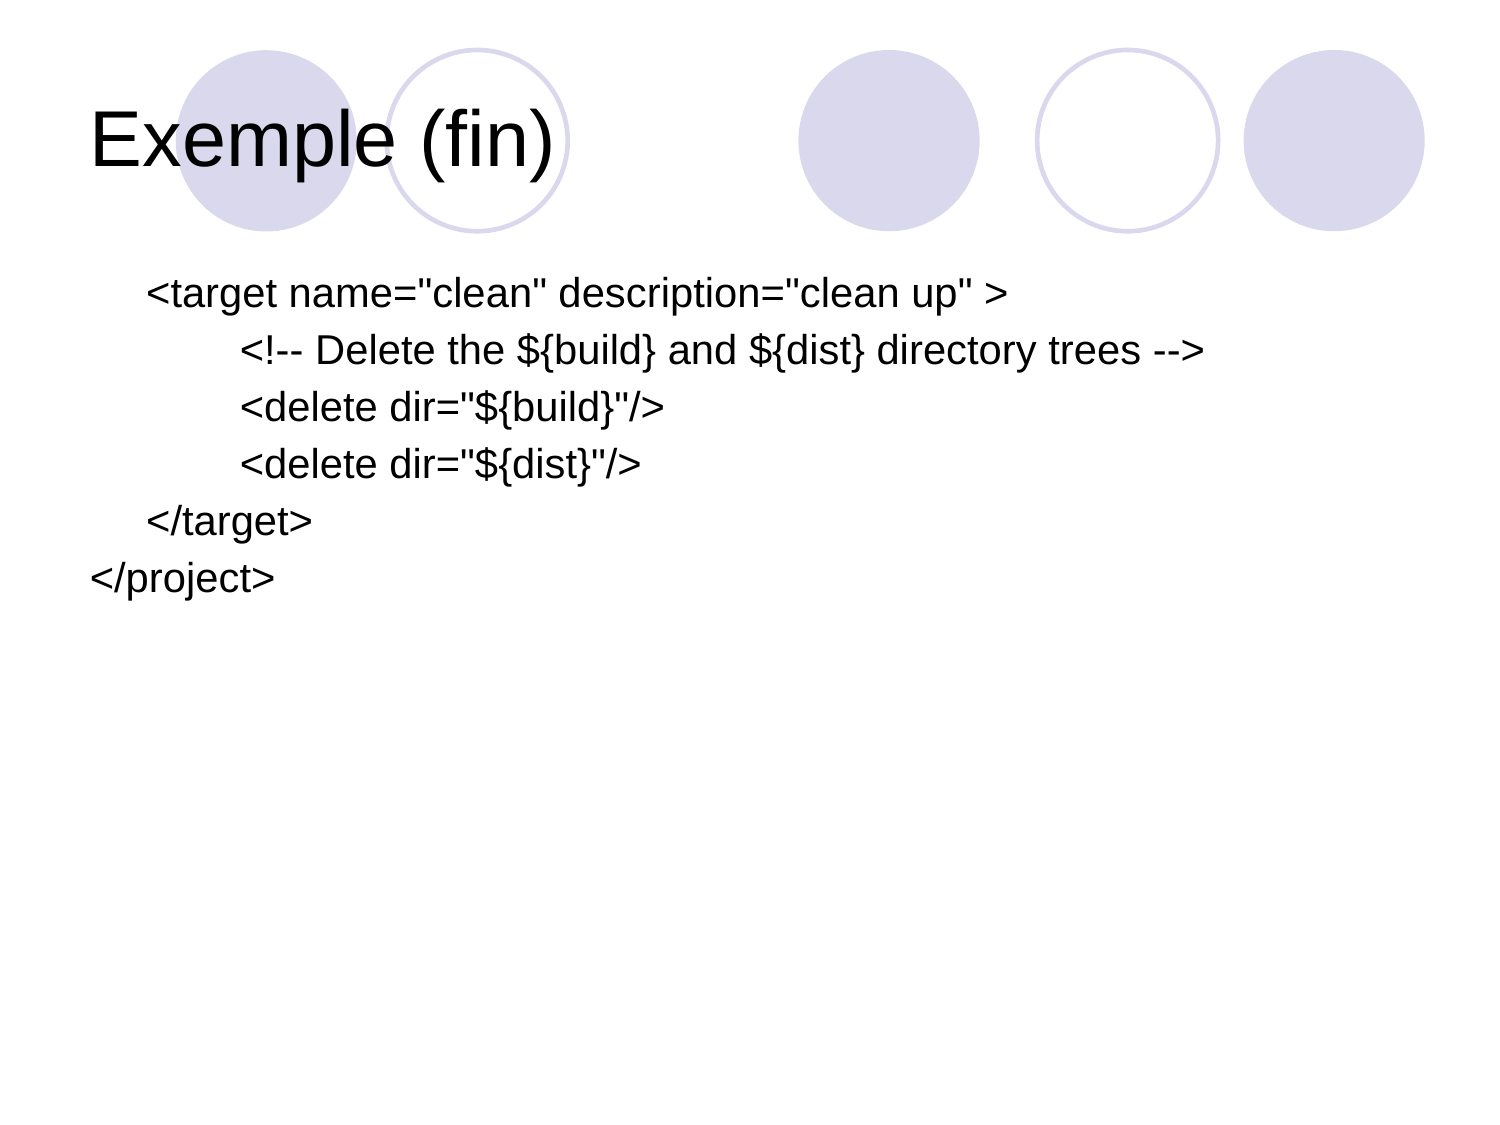

# Exemple (fin)
	<target name="clean" description="clean up" >
		<!-- Delete the ${build} and ${dist} directory trees -->
		<delete dir="${build}"/>
		<delete dir="${dist}"/>
	</target>
</project>